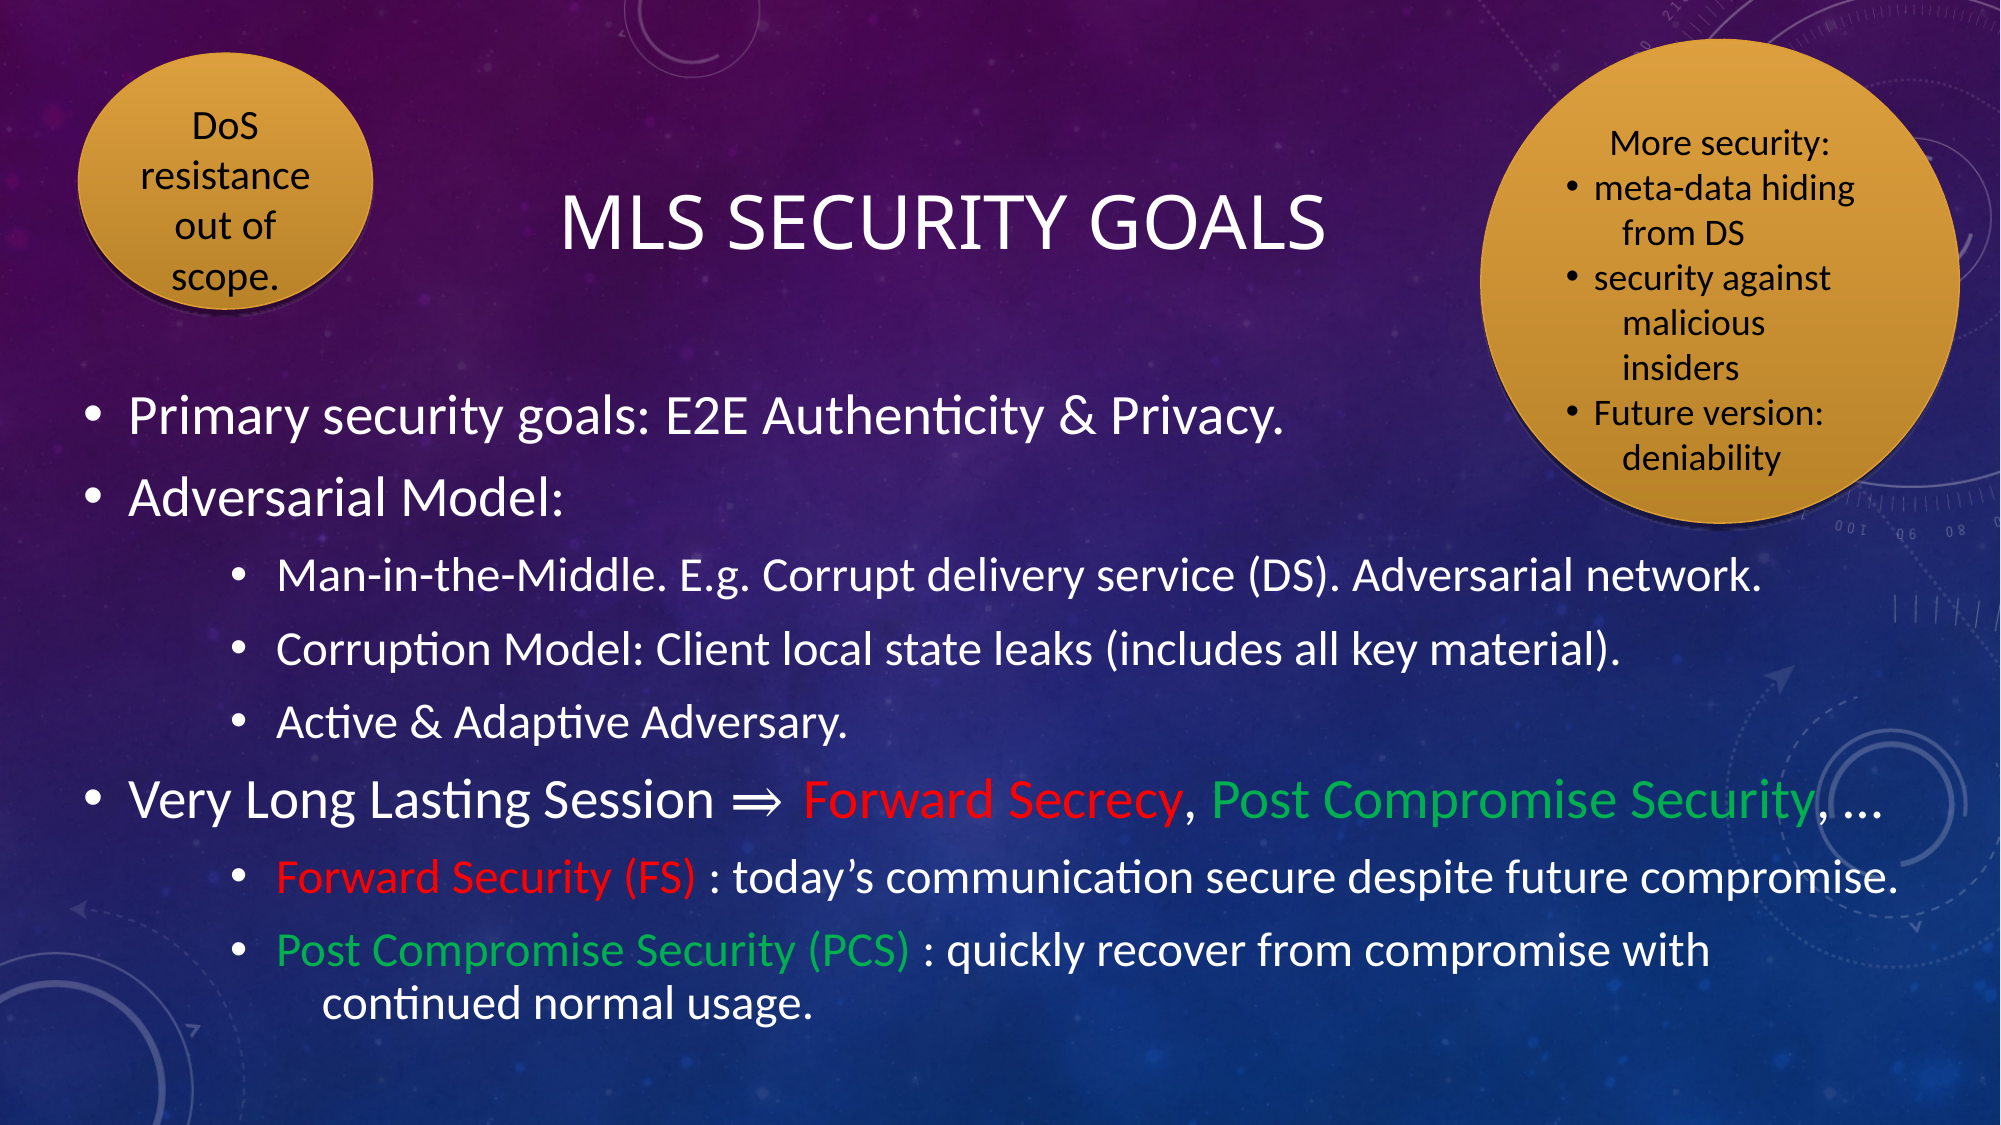

More security:
meta-data hiding from DS
security against malicious insiders
Future version: deniability
DoS resistance out of scope.
# MLS Security Goals
Primary security goals: E2E Authenticity & Privacy.
Adversarial Model:
Man-in-the-Middle. E.g. Corrupt delivery service (DS). Adversarial network.
Corruption Model: Client local state leaks (includes all key material).
Active & Adaptive Adversary.
Very Long Lasting Session ⇒ Forward Secrecy, Post Compromise Security, …
Forward Security (FS) : today’s communication secure despite future compromise.
Post Compromise Security (PCS) : quickly recover from compromise with continued normal usage.